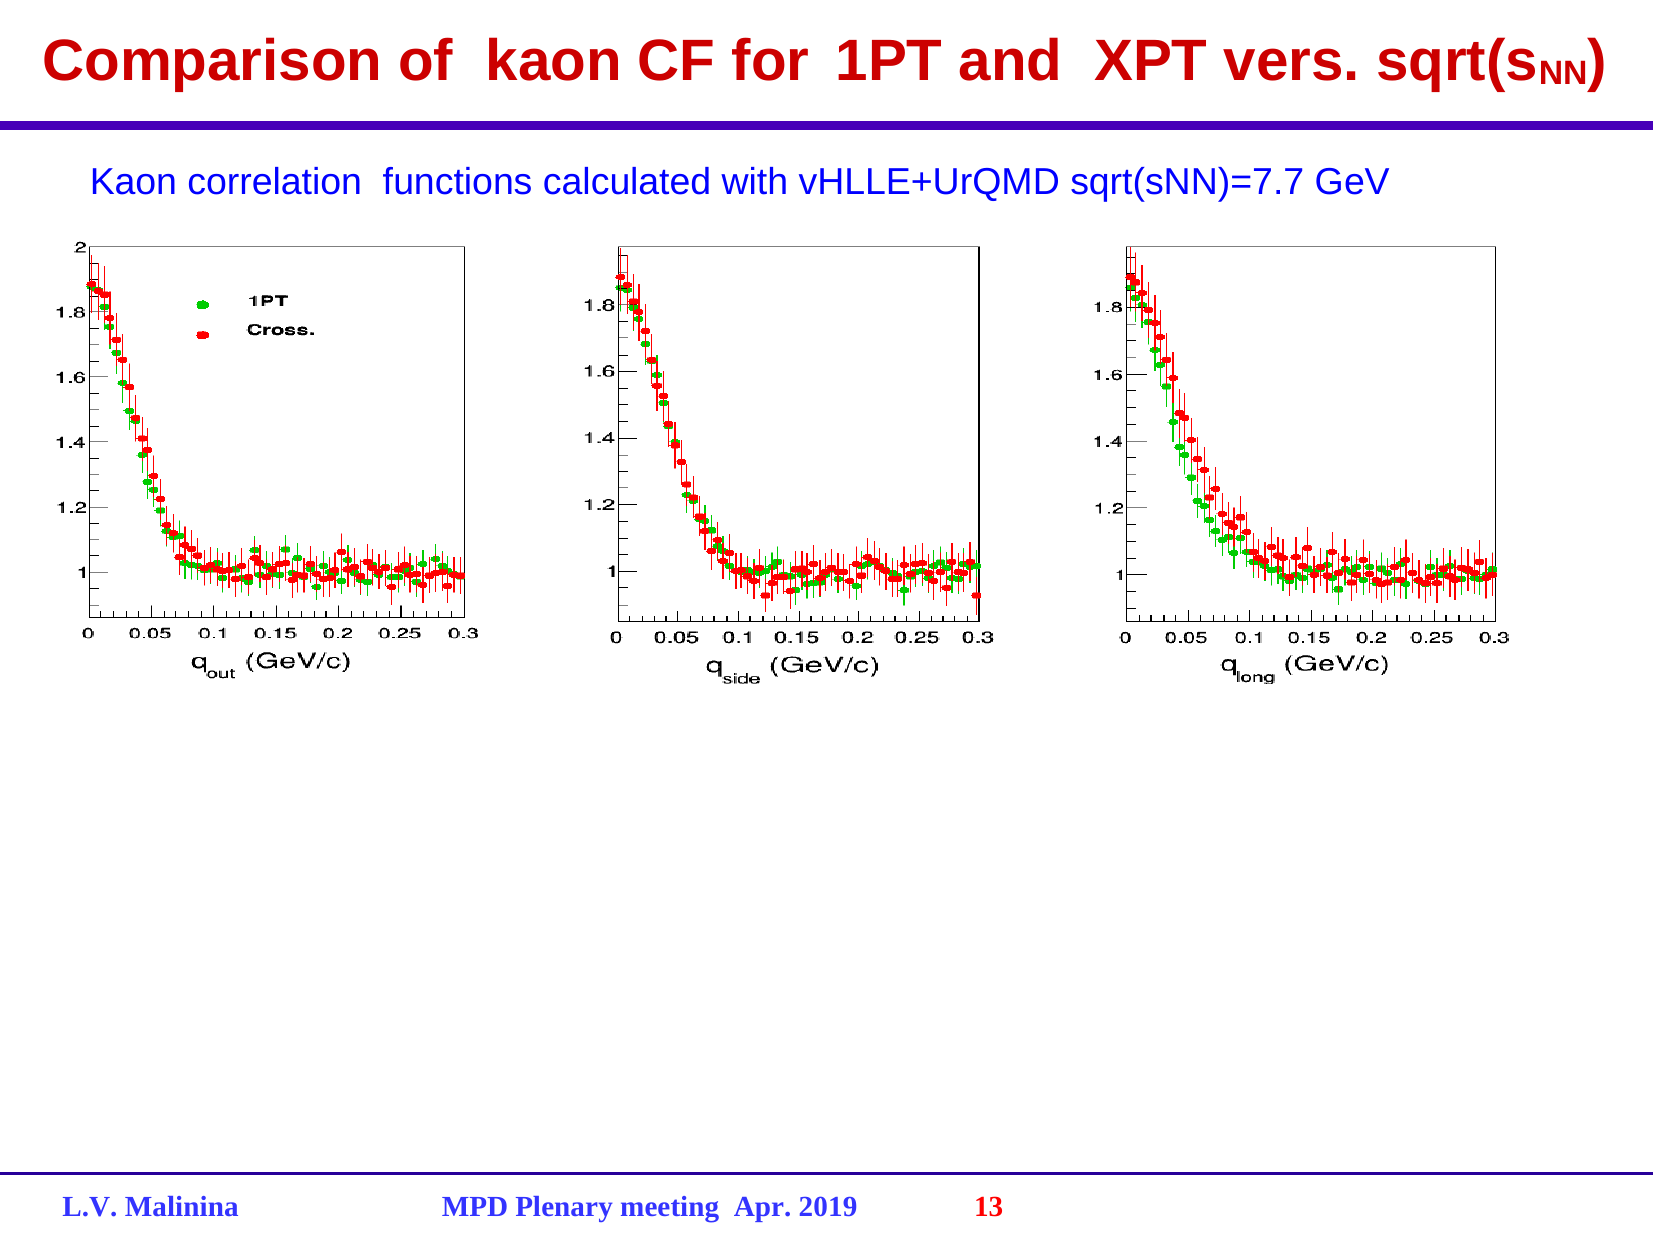

Comparison of kaon CF for 1PT and XPT vers. sqrt(sNN)
Kaon correlation functions calculated with vHLLE+UrQMD sqrt(sNN)=7.7 GeV
 L.V. Malinina MPD Plenary meeting Apr. 2019 13